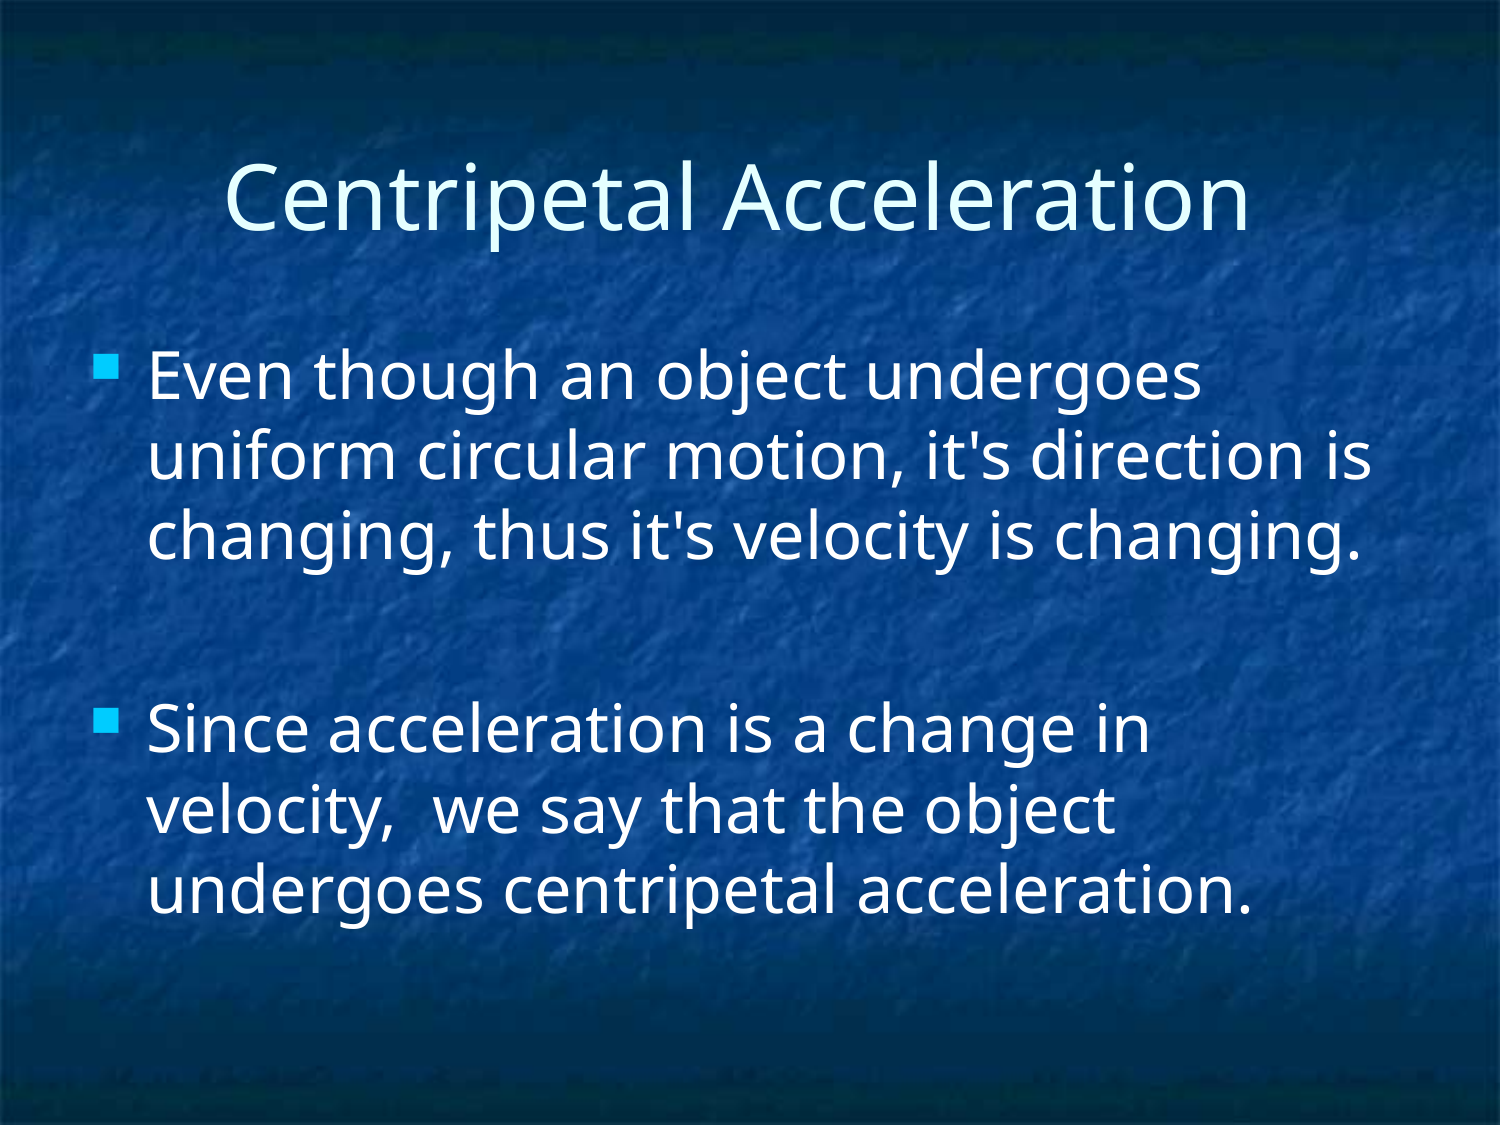

# Centripetal Acceleration
Even though an object undergoes uniform circular motion, it's direction is changing, thus it's velocity is changing.
Since acceleration is a change in velocity, we say that the object undergoes centripetal acceleration.